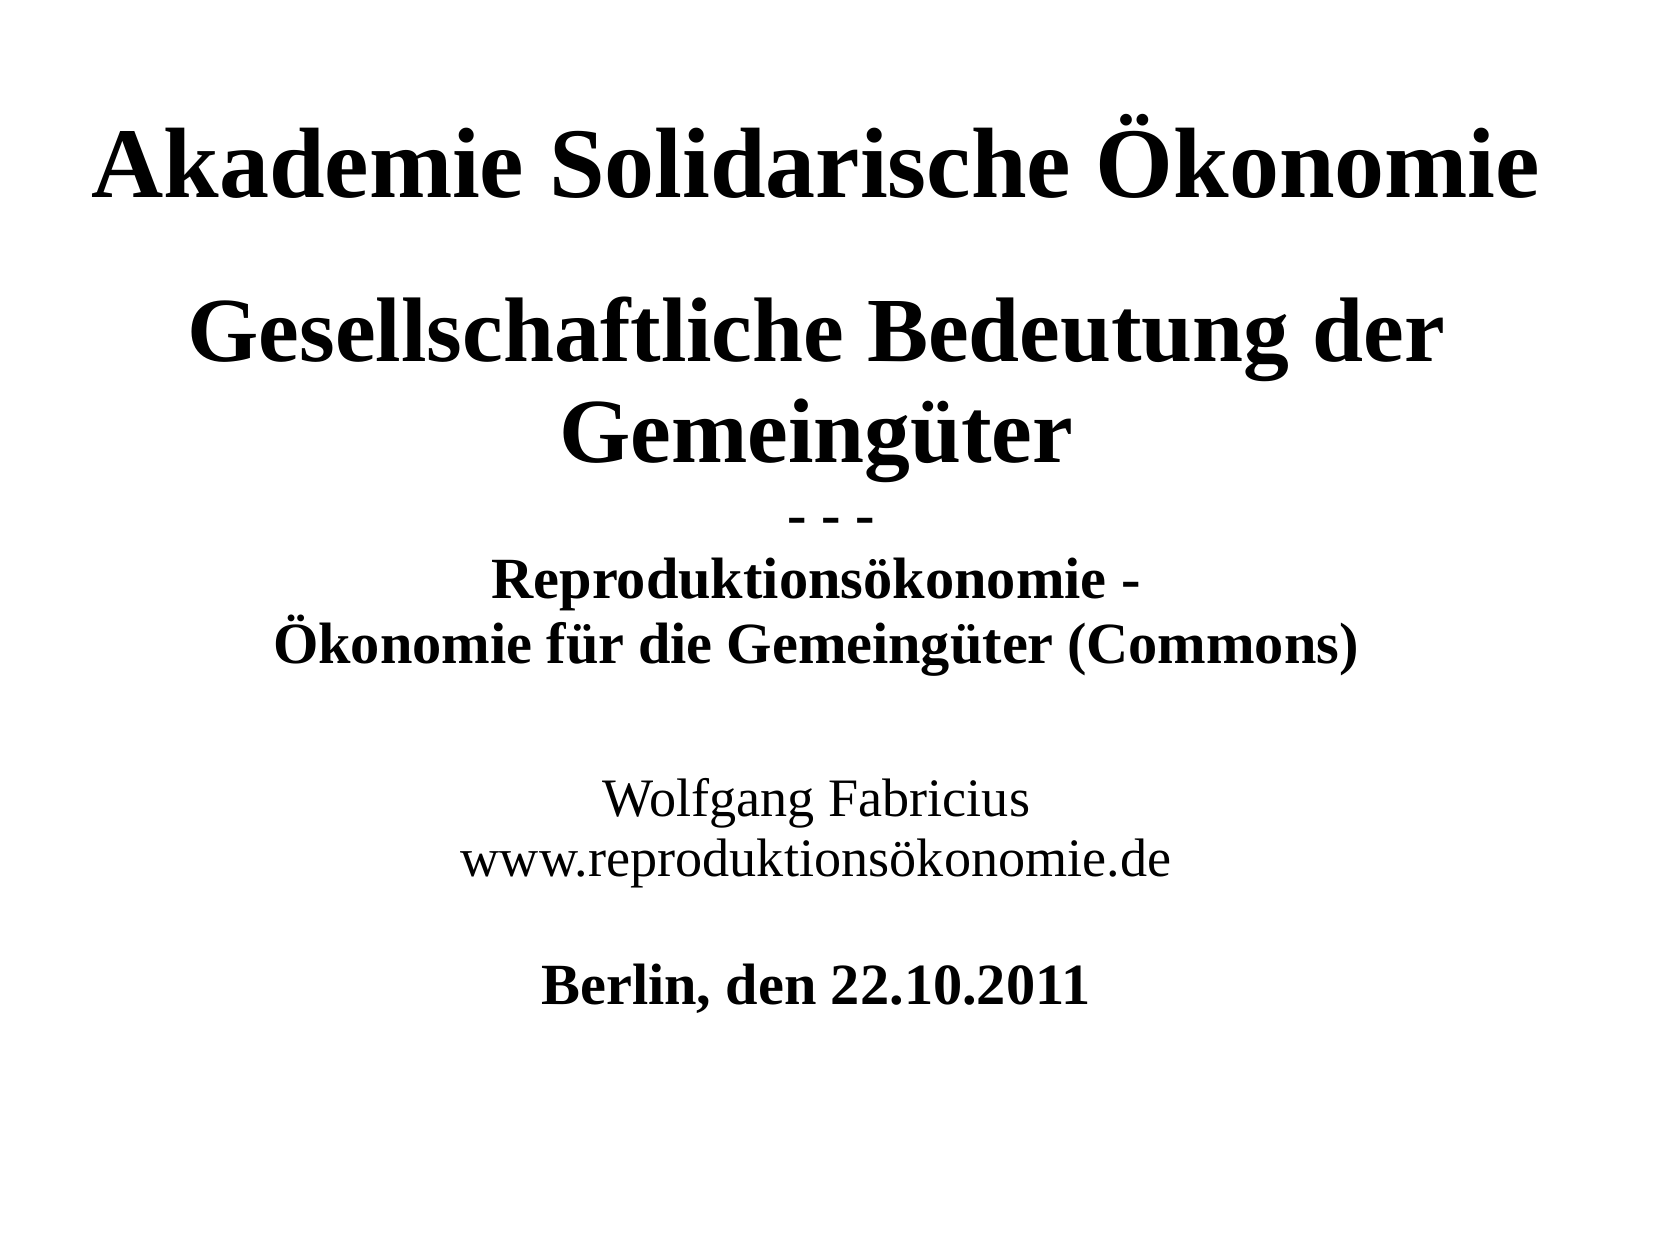

Akademie Solidarische Ökonomie
Gesellschaftliche Bedeutung der Gemeingüter
 - - -
Reproduktionsökonomie -
Ökonomie für die Gemeingüter (Commons)
Wolfgang Fabricius
www.reproduktionsökonomie.de
Berlin, den 22.10.2011